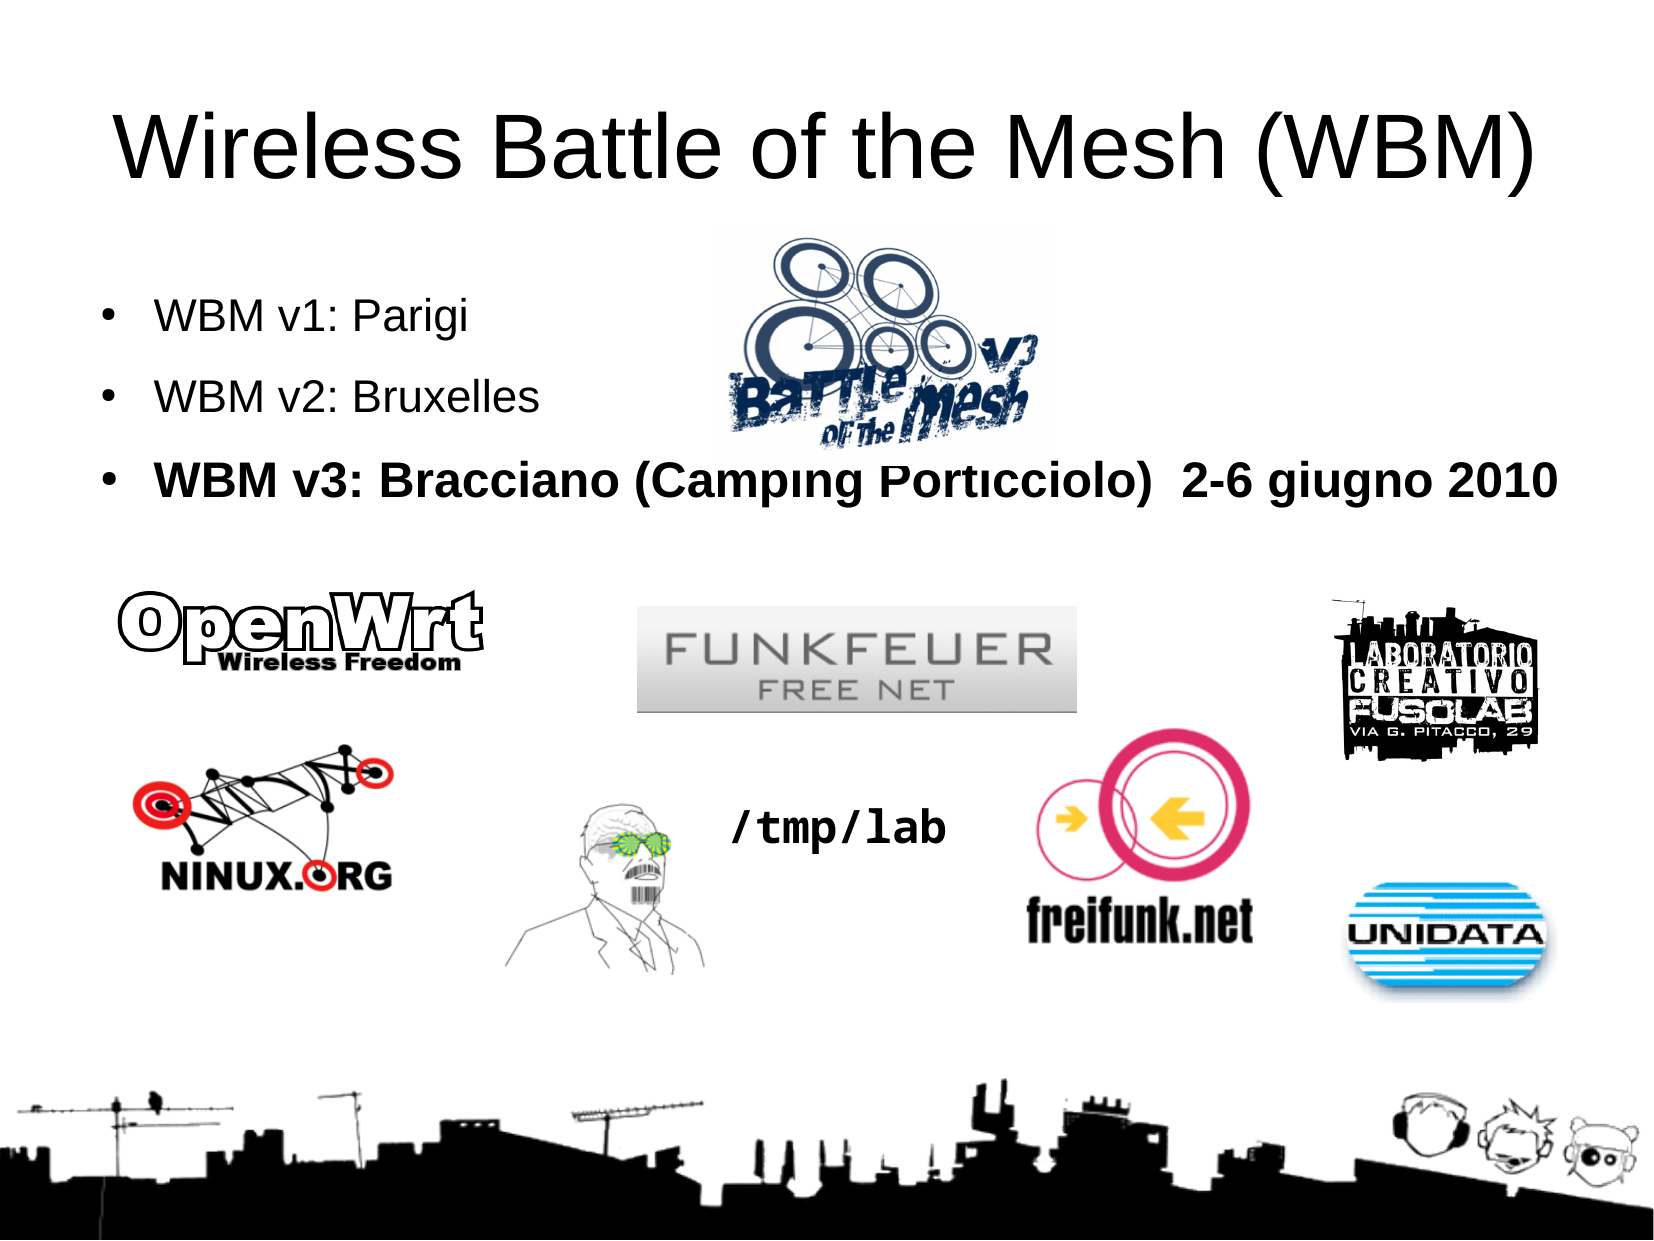

# Wireless Battle of the Mesh (WBM)
WBM v1: Parigi
WBM v2: Bruxelles
WBM v3: Bracciano (Camping Porticciolo) 2-6 giugno 2010
/tmp/lab